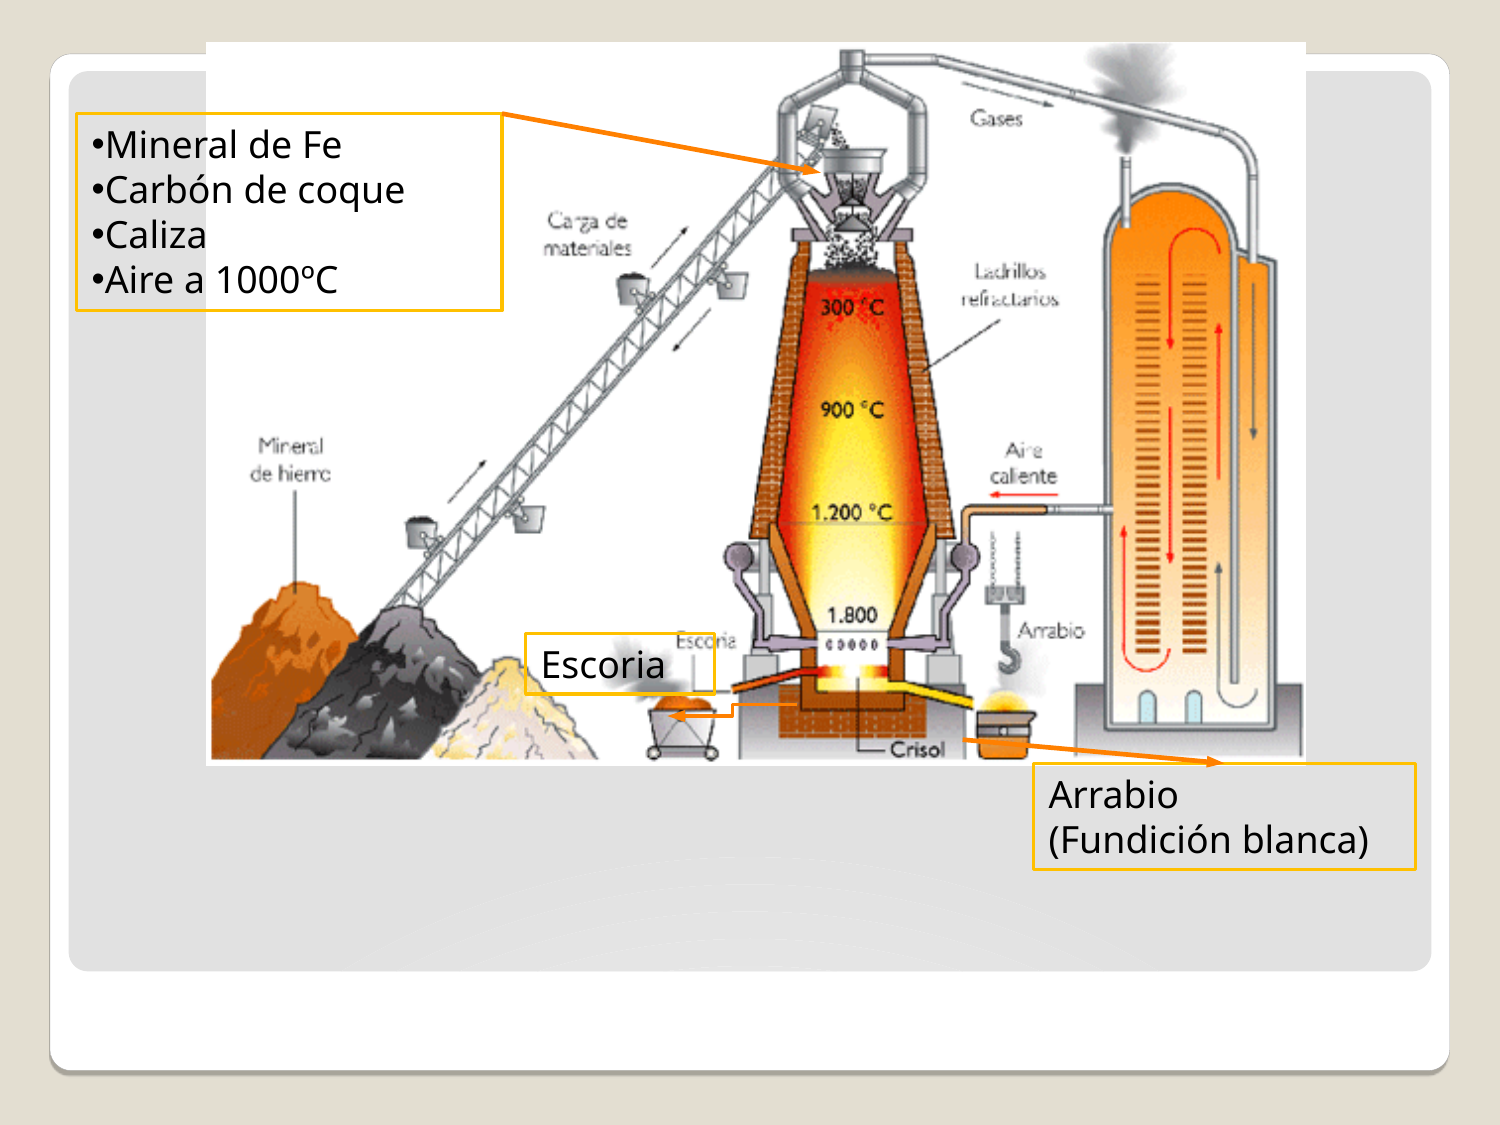

Mineral de Fe
Carbón de coque
Caliza
Aire a 1000ºC
Escoria
Arrabio
(Fundición blanca)
# Obtención de la fundición El material obtenido después de triturar y lavar los minerales debe llevarse al alto horno para obtener una mayor concentración.